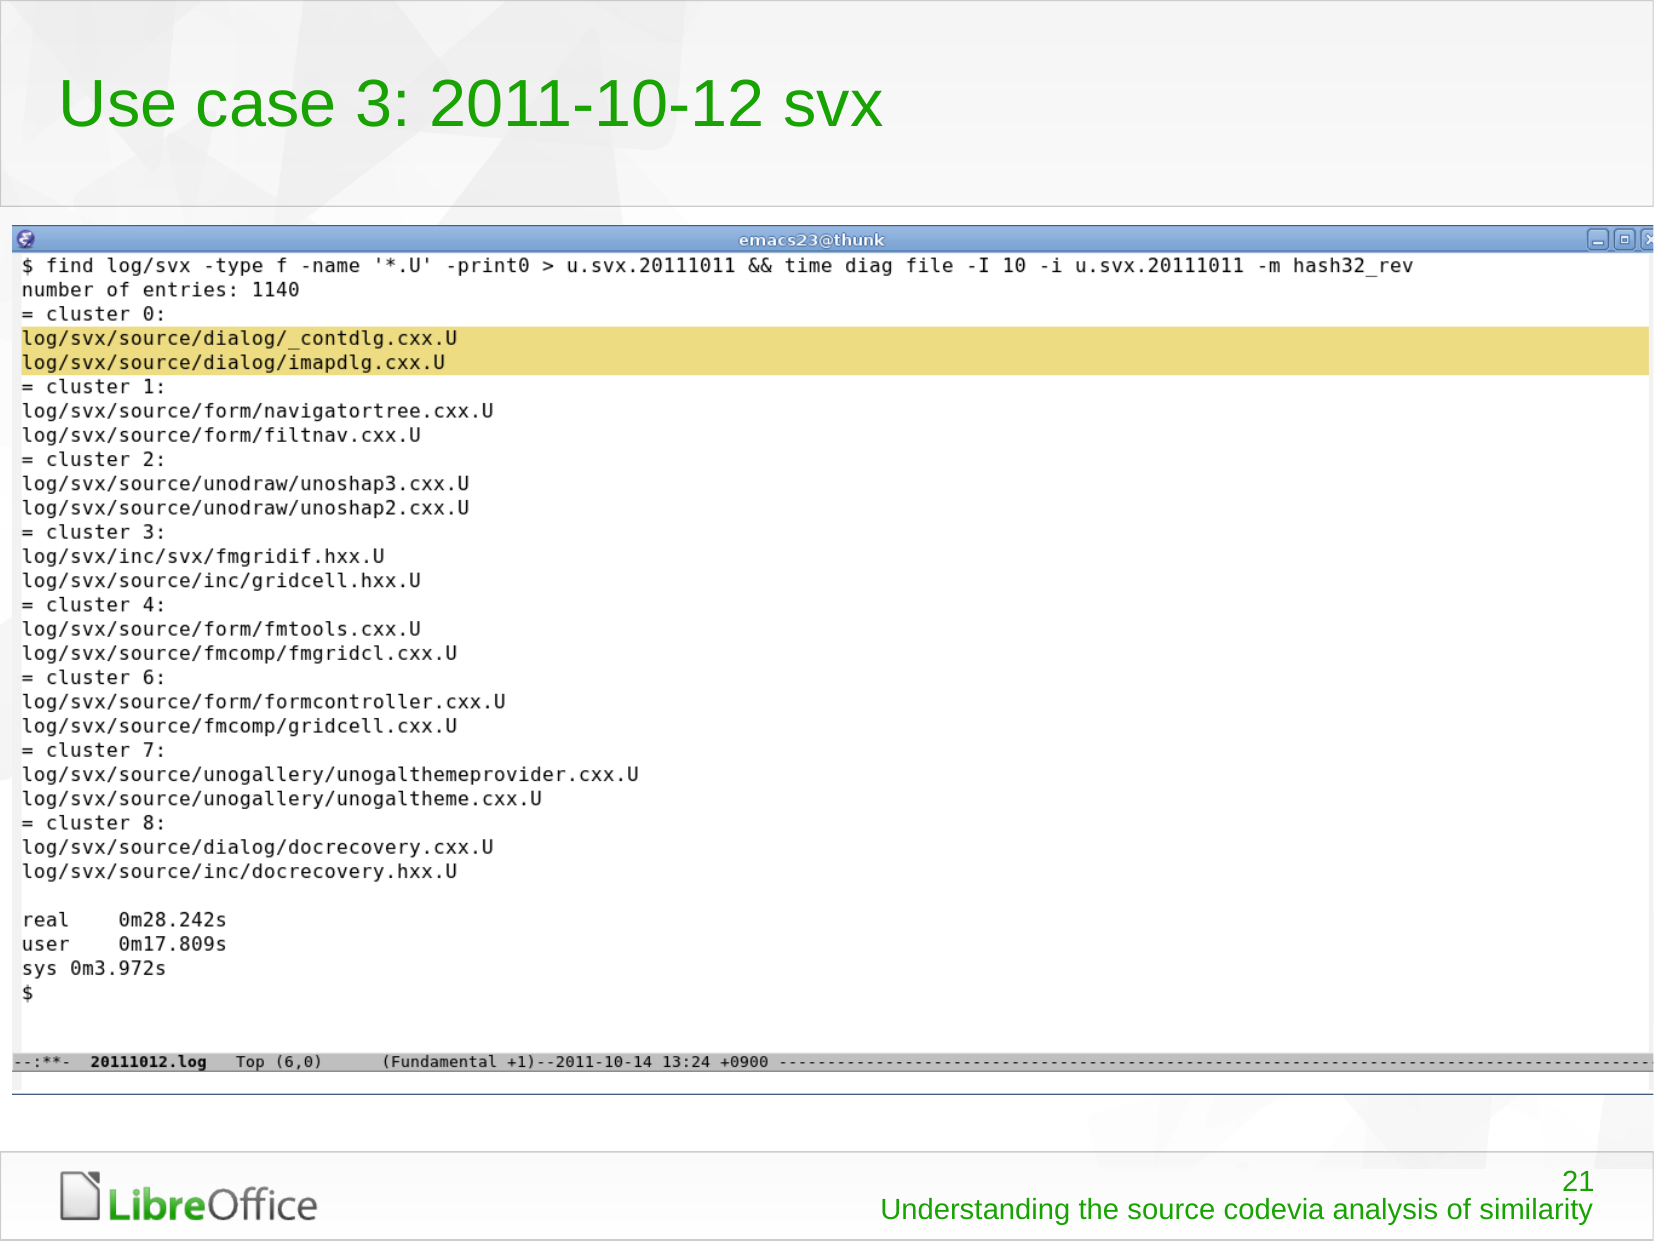

# Use case 3: 2011-10-12 svx
21
Understanding the source codevia analysis of similarity